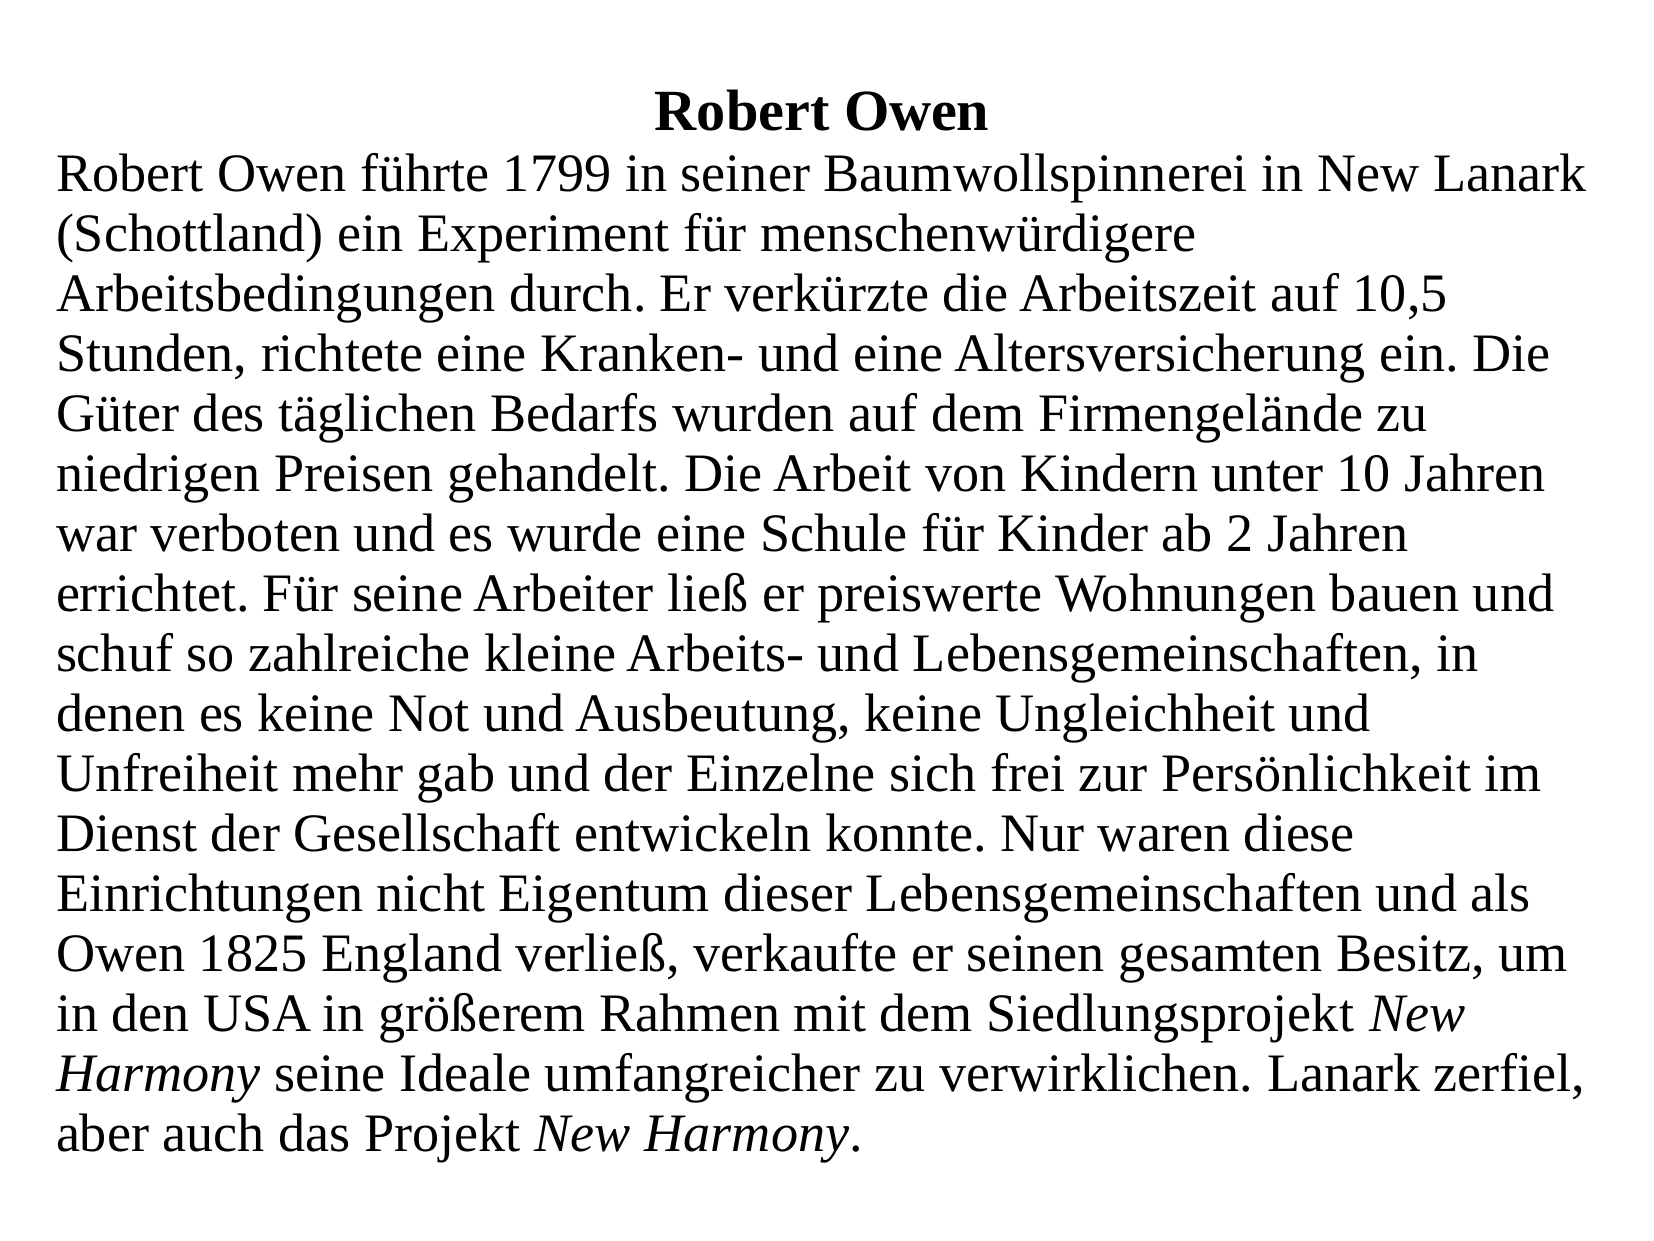

Robert Owen
Robert Owen führte 1799 in seiner Baumwollspinnerei in New Lanark (Schottland) ein Experiment für menschenwürdigere Arbeitsbedingungen durch. Er verkürzte die Arbeitszeit auf 10,5 Stunden, richtete eine Kranken- und eine Altersversicherung ein. Die Güter des täglichen Bedarfs wurden auf dem Firmengelände zu niedrigen Preisen gehandelt. Die Arbeit von Kindern unter 10 Jahren war verboten und es wurde eine Schule für Kinder ab 2 Jahren errichtet. Für seine Arbeiter ließ er preiswerte Wohnungen bauen und schuf so zahlreiche kleine Arbeits- und Lebensgemeinschaften, in denen es keine Not und Ausbeutung, keine Ungleichheit und Unfreiheit mehr gab und der Einzelne sich frei zur Persönlichkeit im Dienst der Gesellschaft entwickeln konnte. Nur waren diese Einrichtungen nicht Eigentum dieser Lebensgemeinschaften und als Owen 1825 England verließ, verkaufte er seinen gesamten Besitz, um in den USA in größerem Rahmen mit dem Siedlungsprojekt New Harmony seine Ideale umfangreicher zu verwirklichen. Lanark zerfiel, aber auch das Projekt New Harmony.